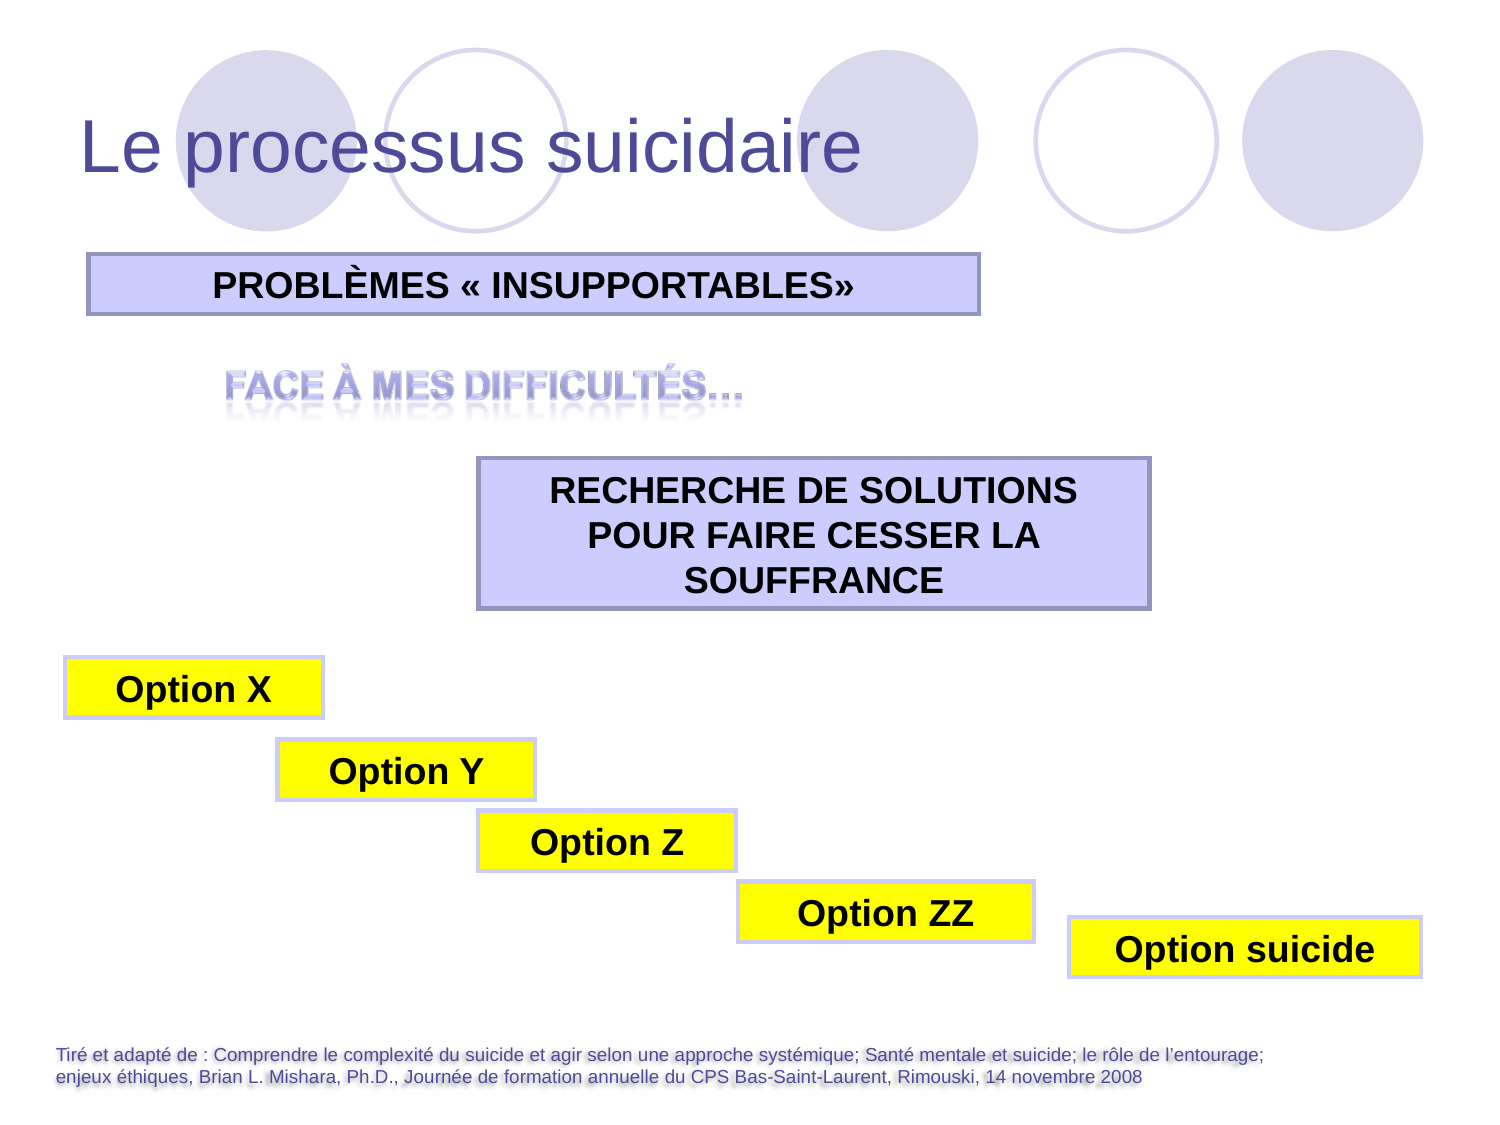

Le processus suicidaire
PROBLÈMES « INSUPPORTABLES»
RECHERCHE DE SOLUTIONS POUR FAIRE CESSER LA SOUFFRANCE
Option X
Option Y
Option Z
Option ZZ
Option suicide
Tiré et adapté de : Comprendre le complexité du suicide et agir selon une approche systémique; Santé mentale et suicide; le rôle de l’entourage; enjeux éthiques, Brian L. Mishara, Ph.D., Journée de formation annuelle du CPS Bas-Saint-Laurent, Rimouski, 14 novembre 2008